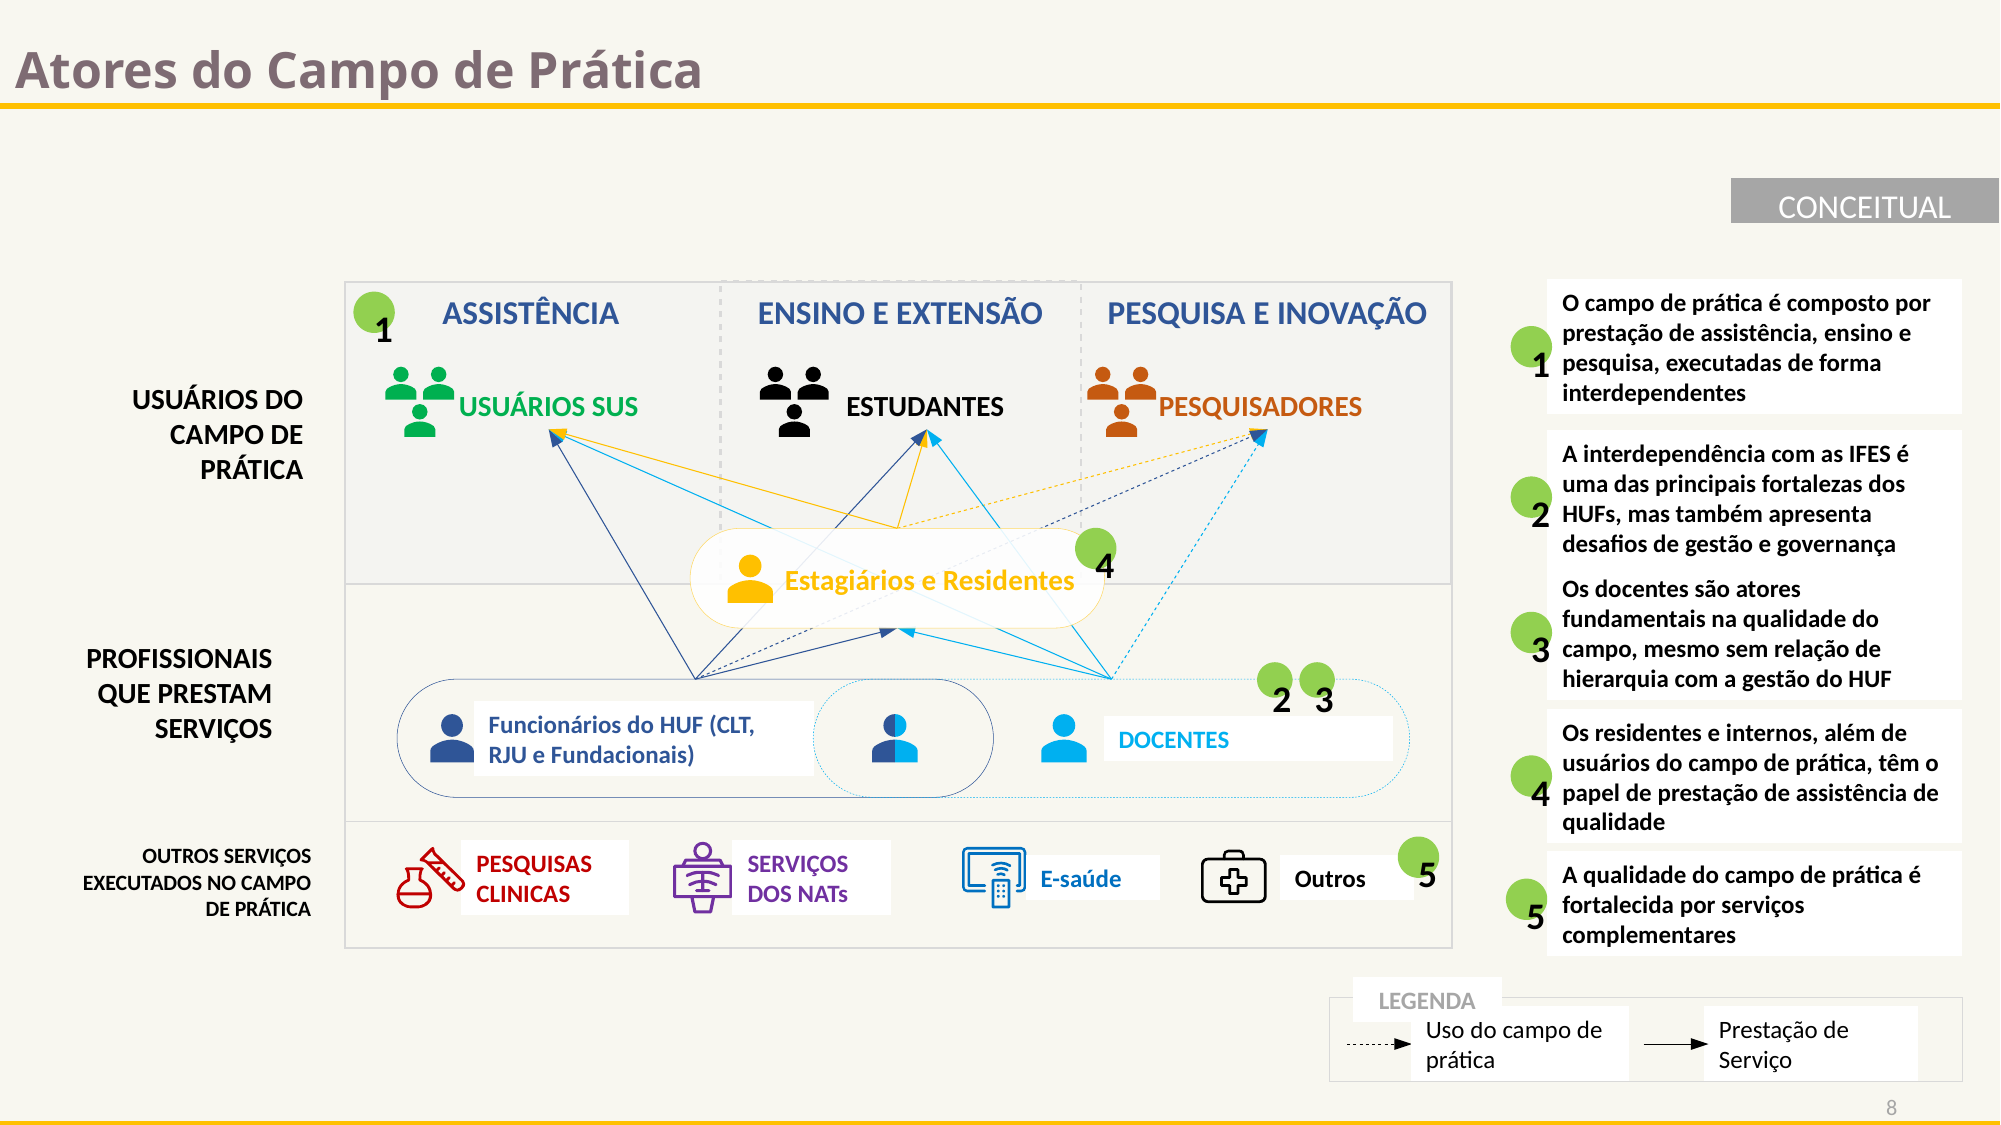

Atores do Campo de Prática
CONCEITUAL
O campo de prática é composto por prestação de assistência, ensino e pesquisa, executadas de forma interdependentes
1
A interdependência com as IFES é uma das principais fortalezas dos HUFs, mas também apresenta desafios de gestão e governança
2
Os docentes são atores fundamentais na qualidade do campo, mesmo sem relação de hierarquia com a gestão do HUF
3
Os residentes e internos, além de usuários do campo de prática, têm o papel de prestação de assistência de qualidade
4
A qualidade do campo de prática é fortalecida por serviços complementares
5
ASSISTÊNCIA
ENSINO E EXTENSÃO
PESQUISA E INOVAÇÃO
1
USUÁRIOS DO CAMPO DE PRÁTICA
USUÁRIOS SUS
ESTUDANTES
PESQUISADORES
4
 Estagiários e Residentes
PROFISSIONAIS QUE PRESTAM SERVIÇOS
2
3
Funcionários do HUF (CLT, RJU e Fundacionais)
DOCENTES
OUTROS SERVIÇOS EXECUTADOS NO CAMPO DE PRÁTICA
5
PESQUISAS CLINICAS
SERVIÇOS DOS NATs
E-saúde
Outros
LEGENDA
Uso do campo de prática
Prestação de Serviço